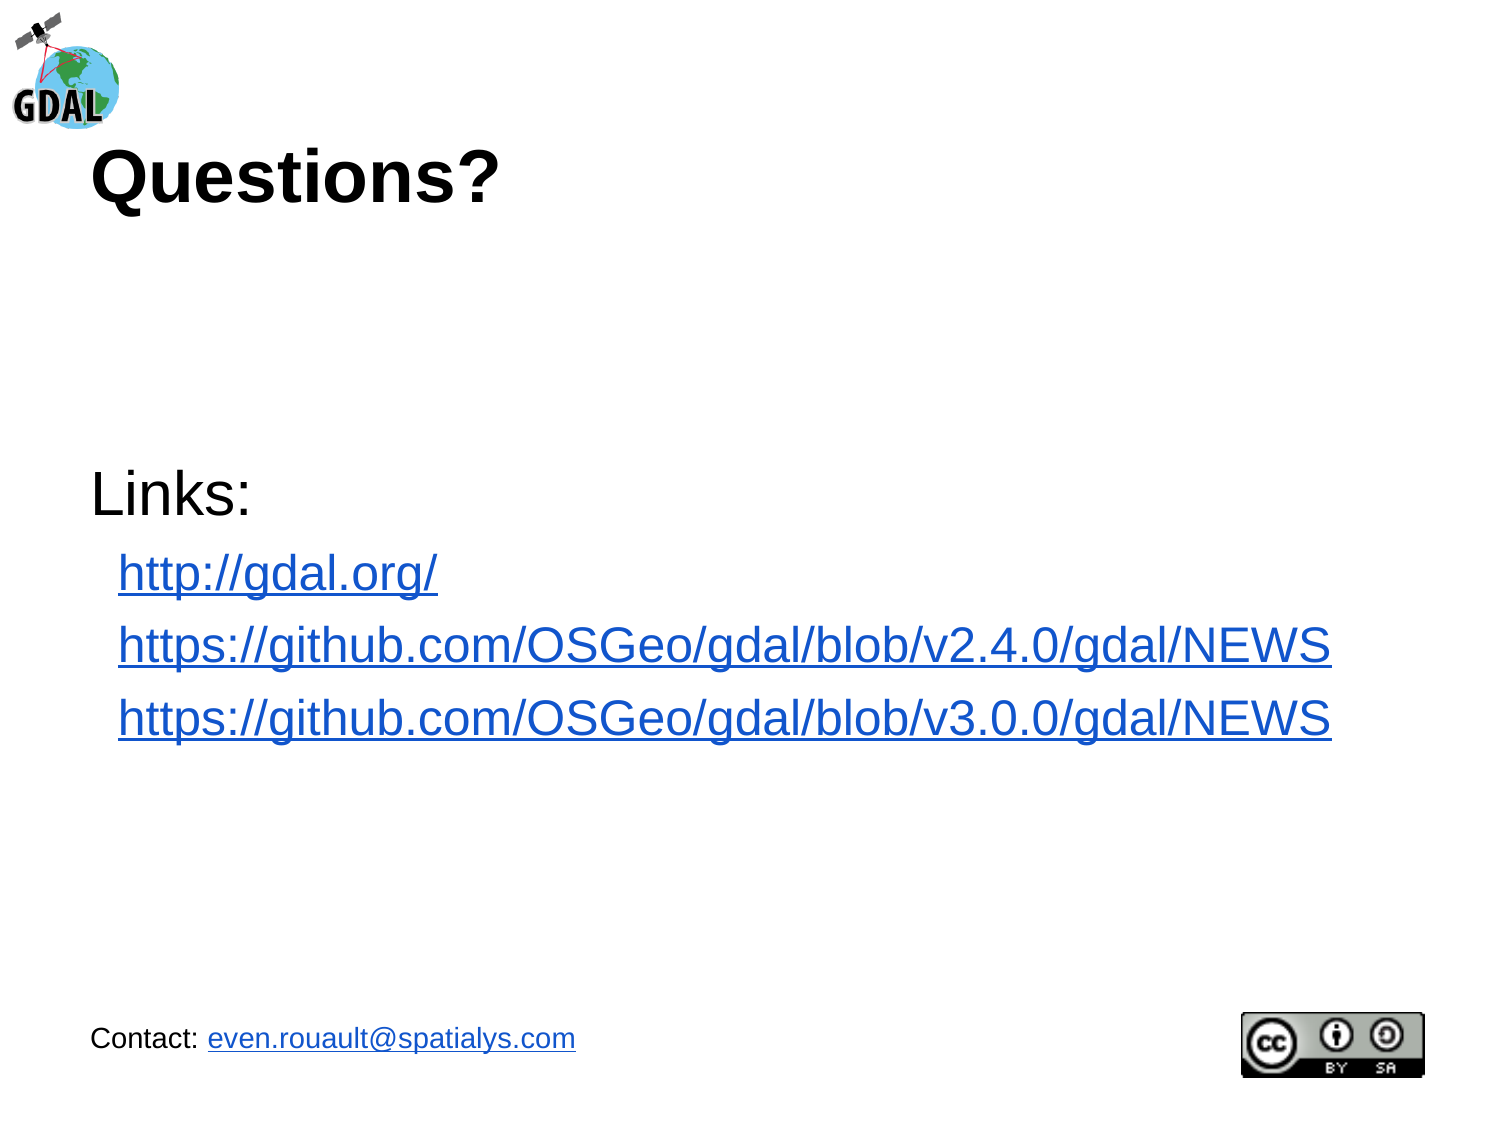

# Questions?
Links:
 http://gdal.org/
 https://github.com/OSGeo/gdal/blob/v2.4.0/gdal/NEWS
 https://github.com/OSGeo/gdal/blob/v3.0.0/gdal/NEWS
Contact: even.rouault@spatialys.com